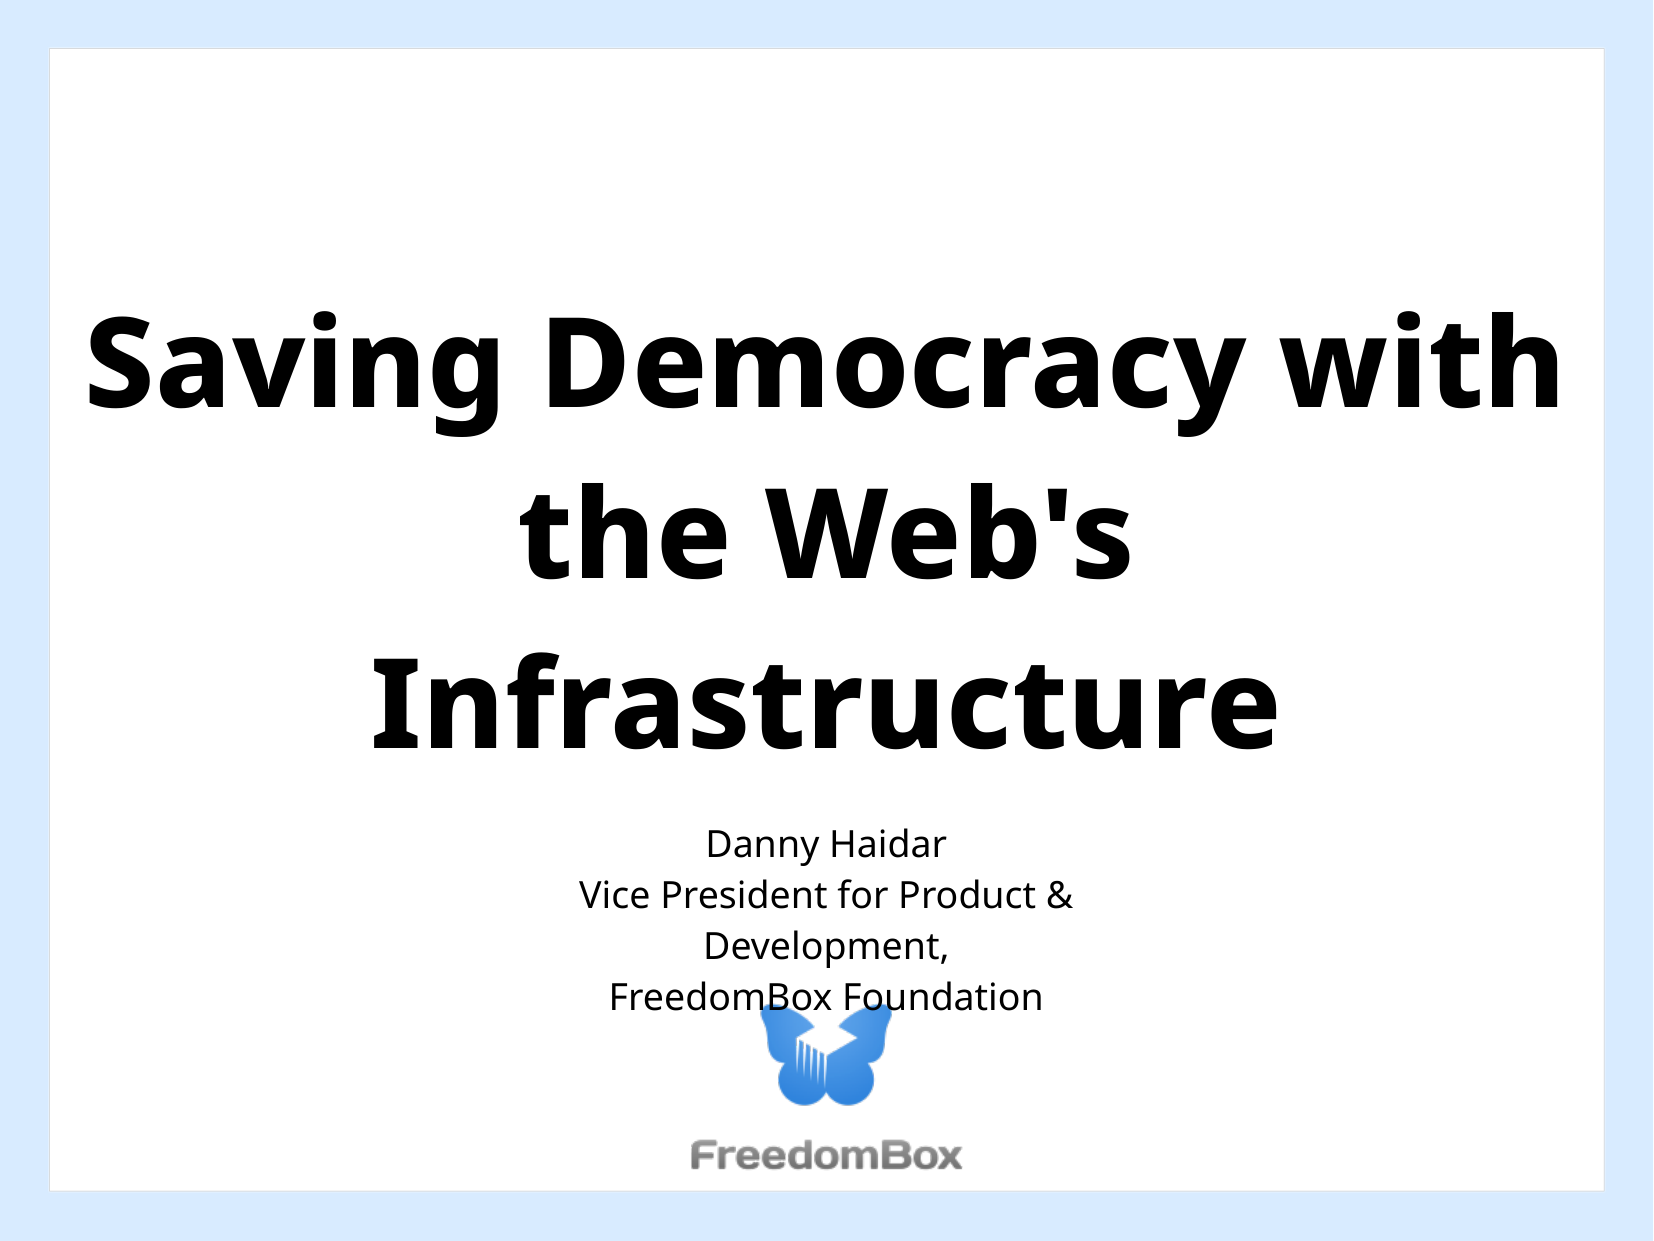

# Saving Democracy with
the Web's Infrastructure
Danny Haidar
Vice President for Product & Development,
FreedomBox Foundation